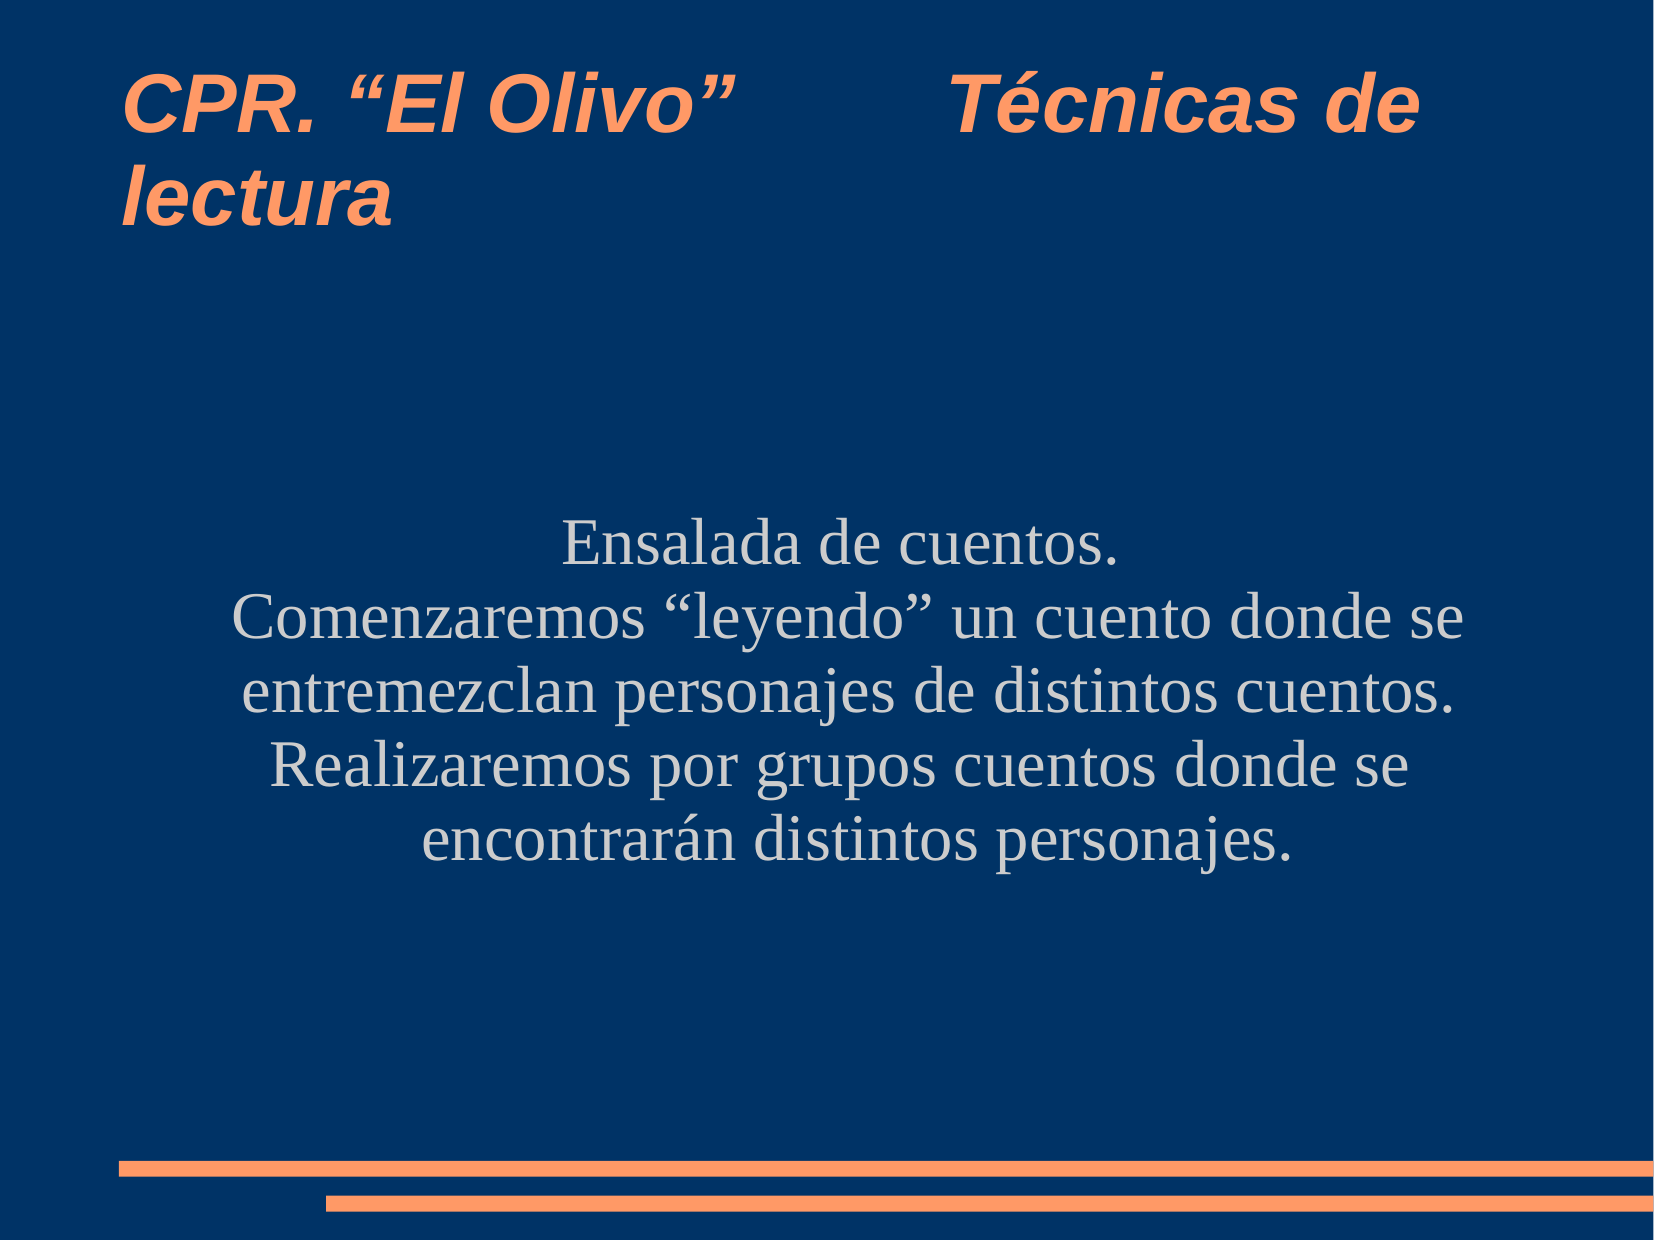

# CPR. “El Olivo” Técnicas de lectura
Ensalada de cuentos.
 Comenzaremos “leyendo” un cuento donde se entremezclan personajes de distintos cuentos.
Realizaremos por grupos cuentos donde se encontrarán distintos personajes.